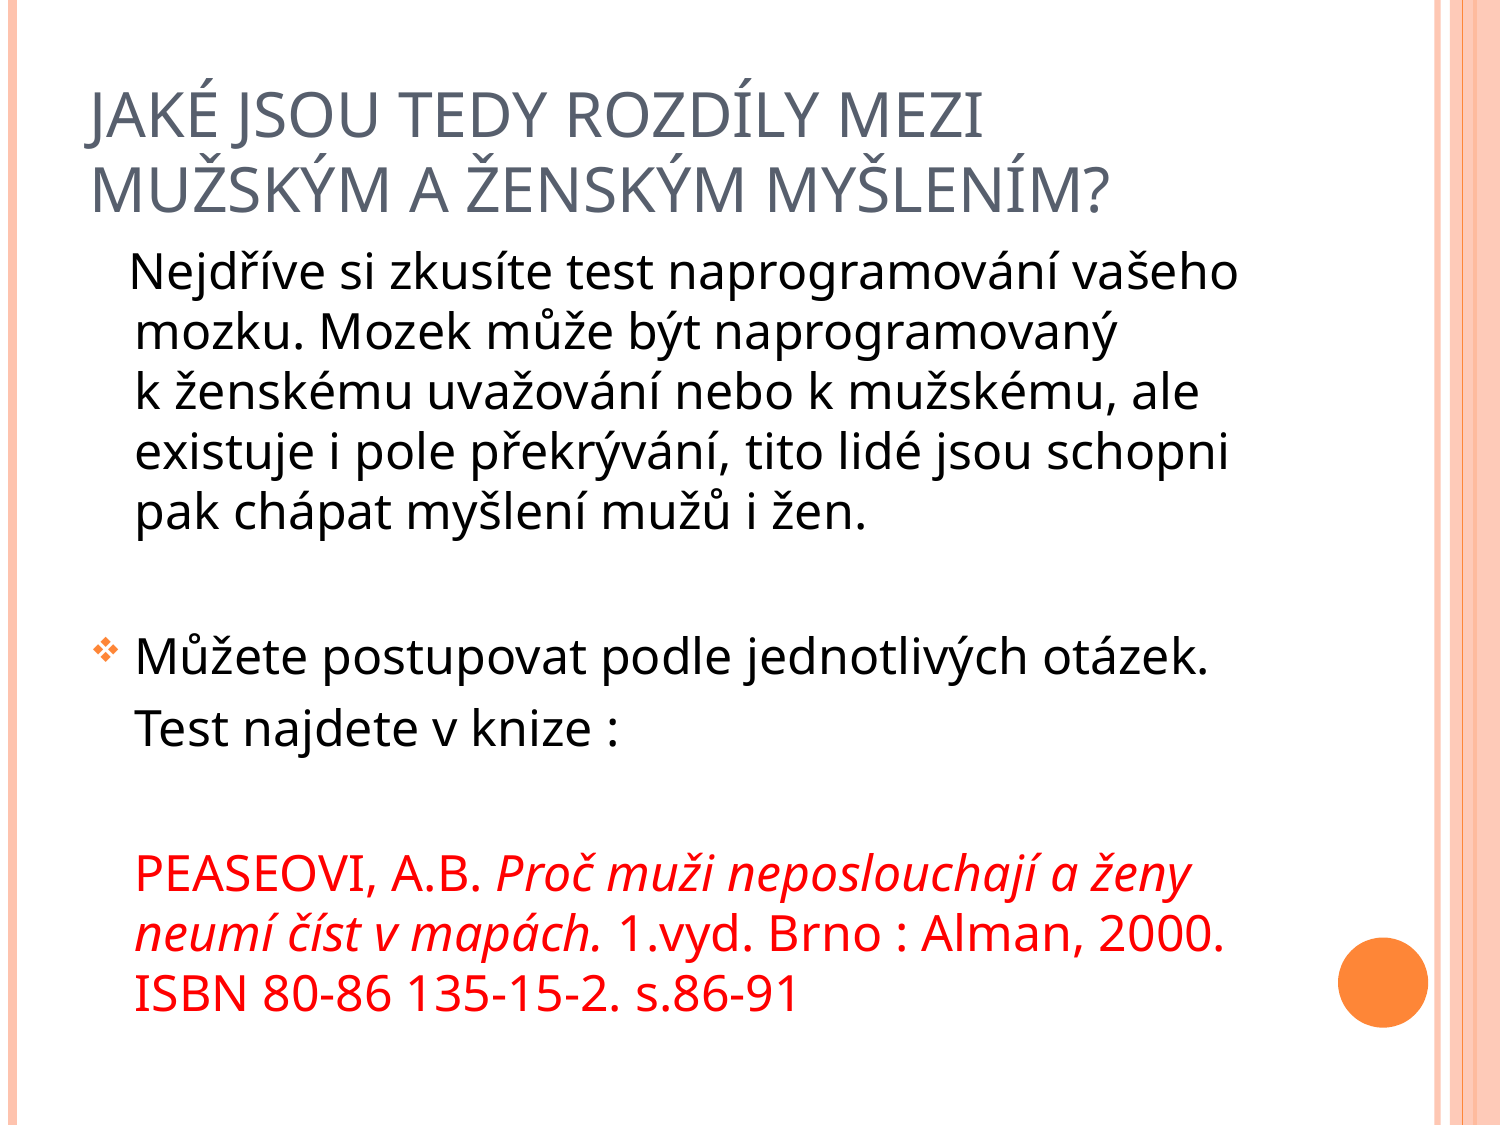

# JAKÉ JSOU TEDY ROZDÍLY MEZI MUŽSKÝM A ŽENSKÝM MYŠLENÍM?
 Nejdříve si zkusíte test naprogramování vašeho mozku. Mozek může být naprogramovaný k ženskému uvažování nebo k mužskému, ale existuje i pole překrývání, tito lidé jsou schopni pak chápat myšlení mužů i žen.
Můžete postupovat podle jednotlivých otázek.
	Test najdete v knize :
	PEASEOVI, A.B. Proč muži neposlouchají a ženy neumí číst v mapách. 1.vyd. Brno : Alman, 2000. ISBN 80-86 135-15-2. s.86-91